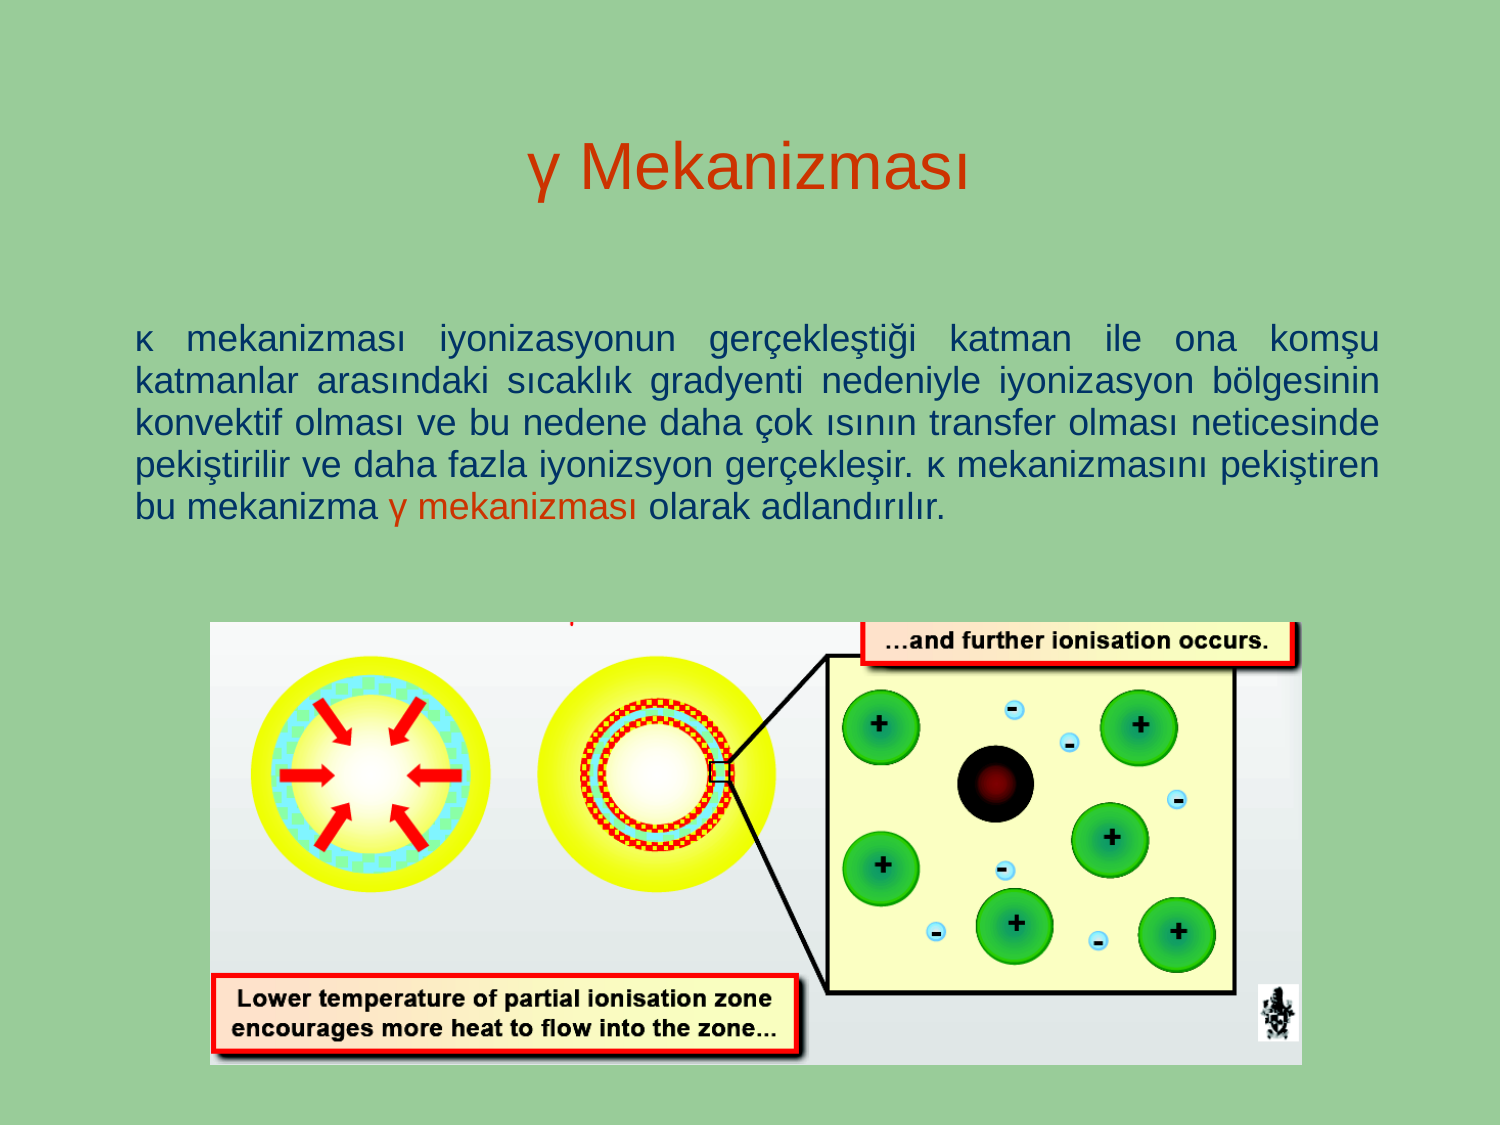

γ Mekanizması
κ mekanizması iyonizasyonun gerçekleştiği katman ile ona komşu katmanlar arasındaki sıcaklık gradyenti nedeniyle iyonizasyon bölgesinin konvektif olması ve bu nedene daha çok ısının transfer olması neticesinde pekiştirilir ve daha fazla iyonizsyon gerçekleşir. κ mekanizmasını pekiştiren bu mekanizma γ mekanizması olarak adlandırılır.